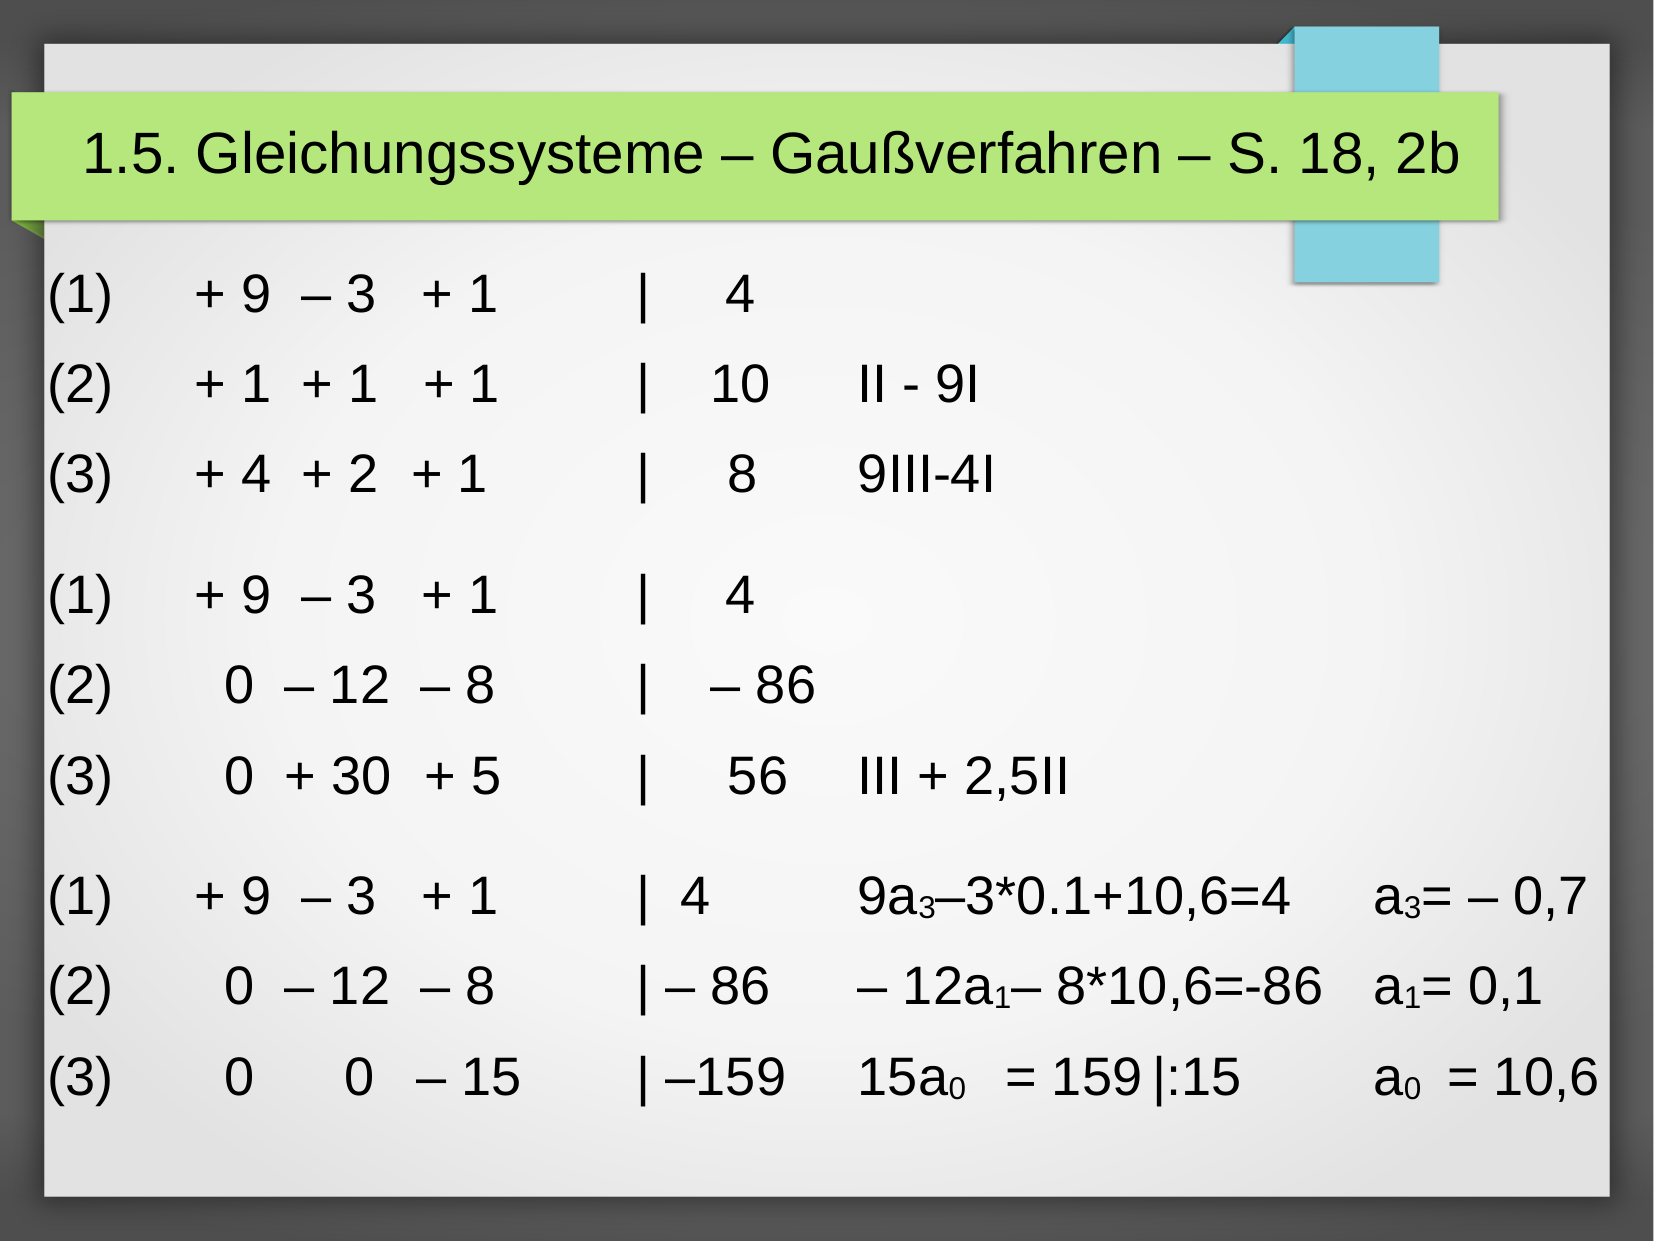

1.5. Gleichungssysteme – Gaußverfahren – S. 18, 2b
# + 9 – 3 + 1		|	 4
 	+ 1 + 1 + 1		| 10		II - 9I
 	+ 4 + 2 + 1			| 	 8		9III-4I
 	+ 9 – 3 + 1		|	 4
 	 0 – 12 – 8		| – 86
 	 0 + 30 + 5		| 	 56	III + 2,5II
 	+ 9 – 3 + 1		| 4 		9a3–3*0.1+10,6=4 	a3= – 0,7
 	 0 – 12 – 8		| – 86		– 12a1– 8*10,6=-86 	a1= 0,1
 	 0 0 – 15		| –159	15a0	= 159	|:15		a0	= 10,6